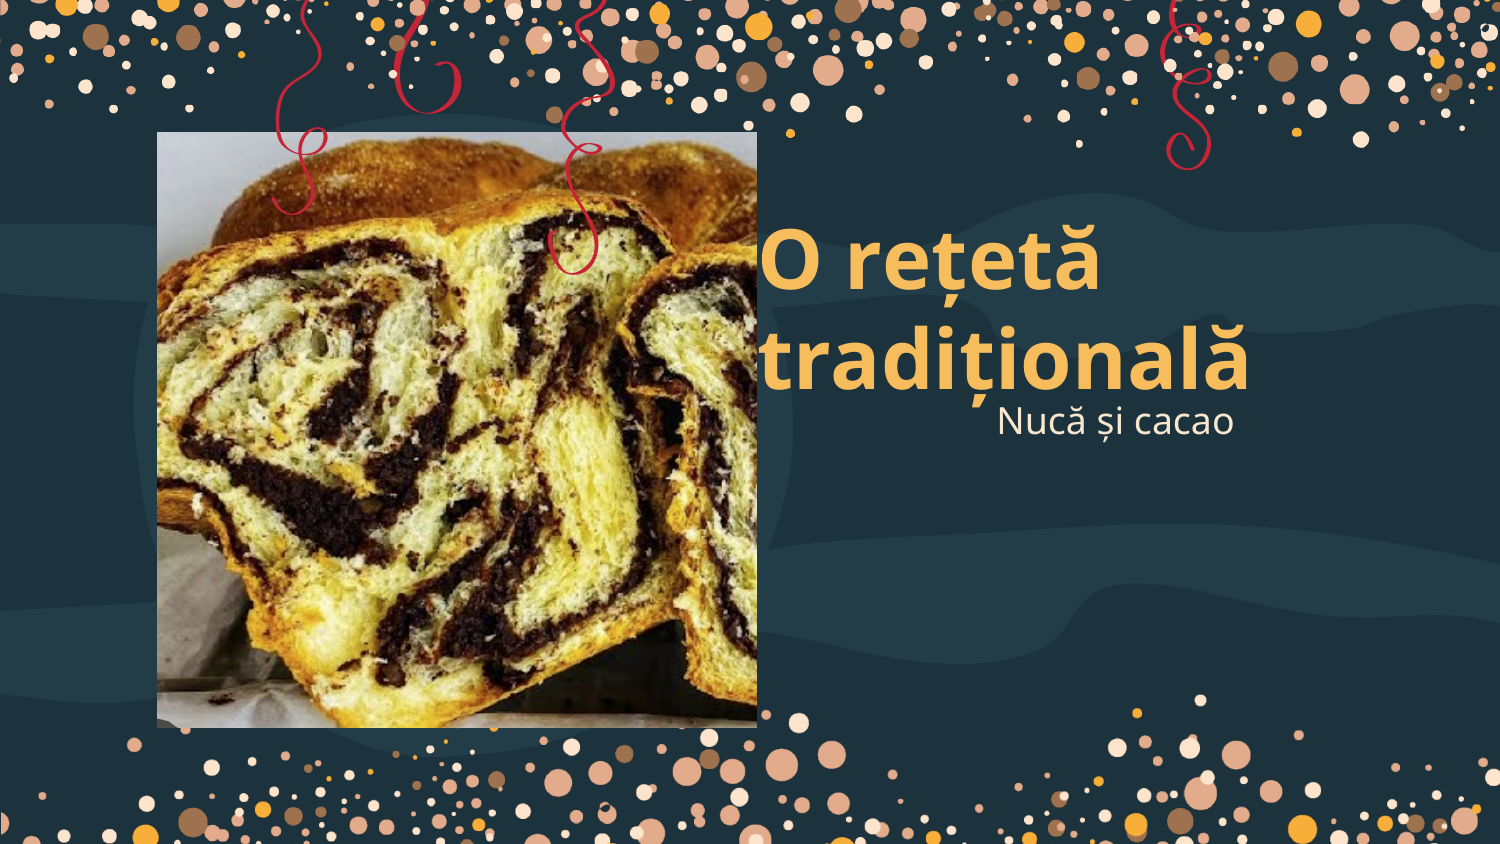

# O rețetă tradițională
Nucă și cacao